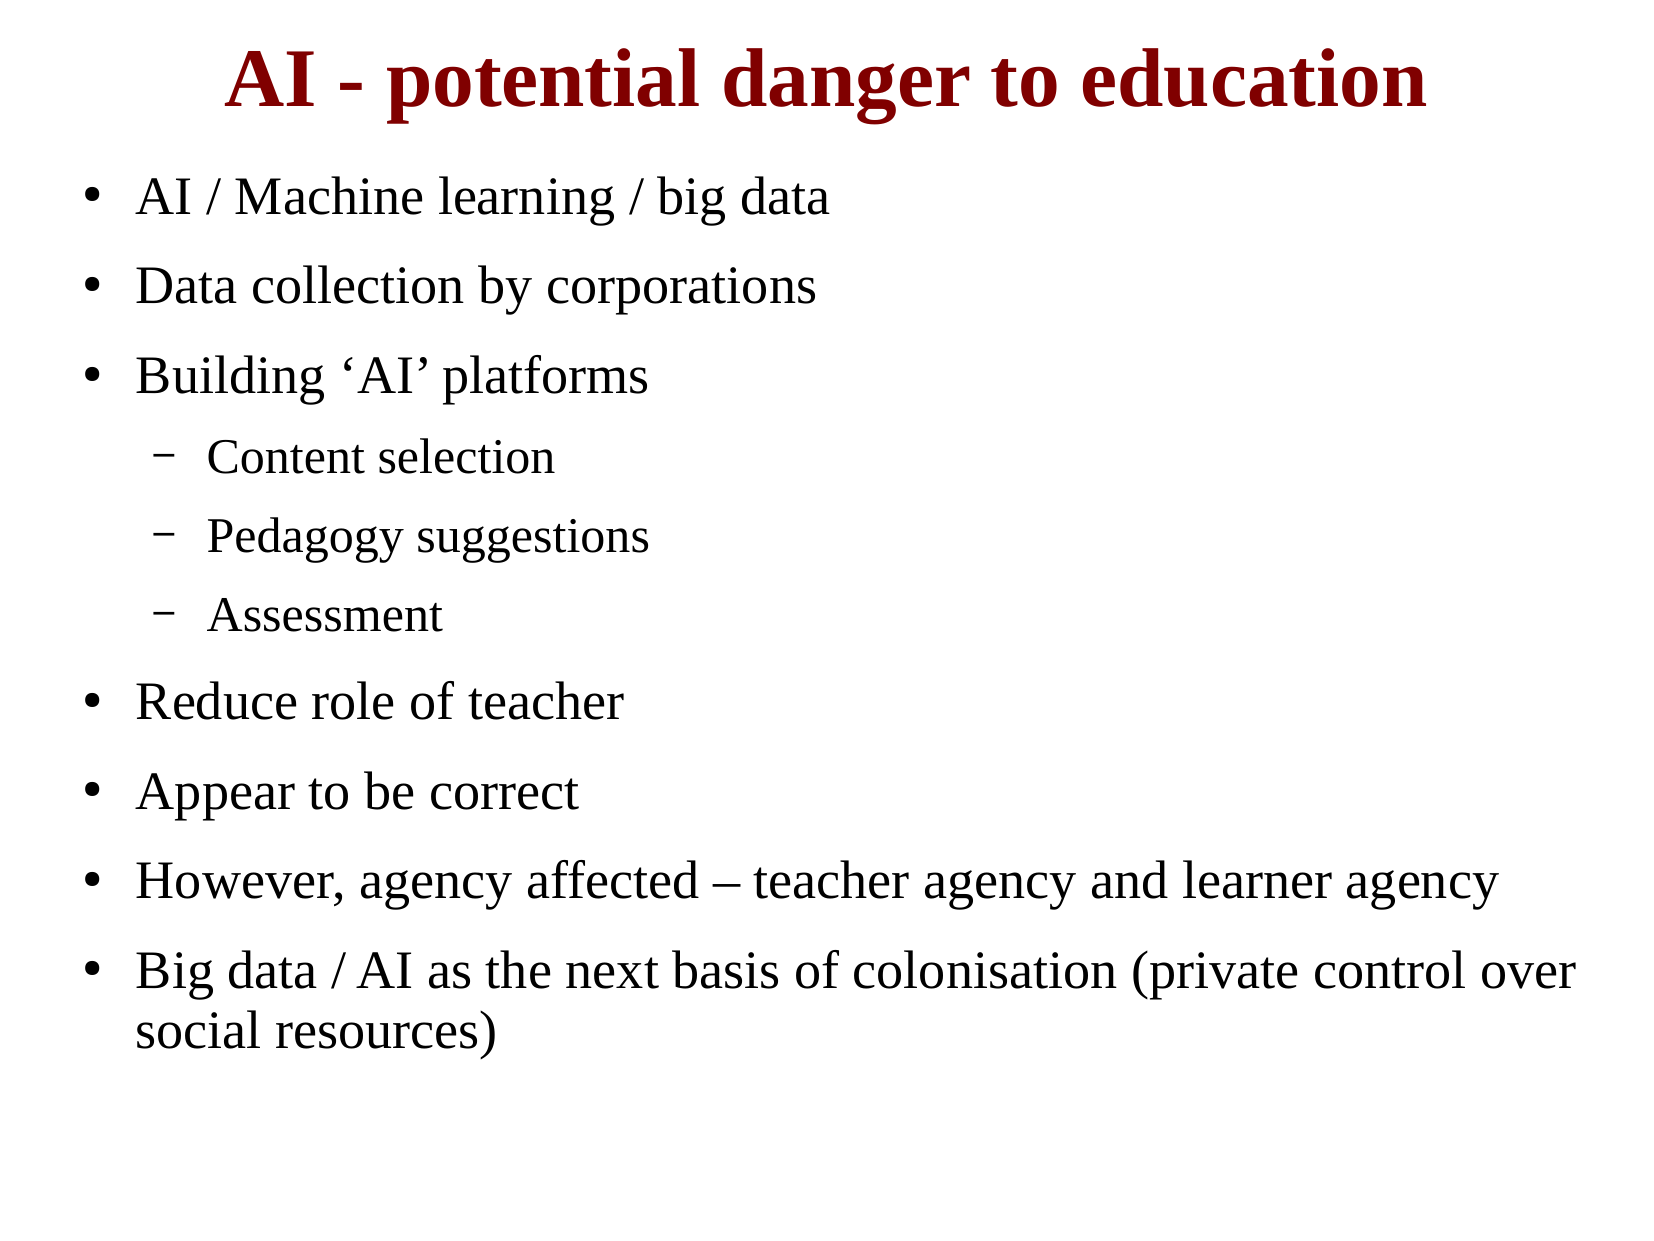

# AI - potential danger to education
AI / Machine learning / big data
Data collection by corporations
Building ‘AI’ platforms
Content selection
Pedagogy suggestions
Assessment
Reduce role of teacher
Appear to be correct
However, agency affected – teacher agency and learner agency
Big data / AI as the next basis of colonisation (private control over social resources)